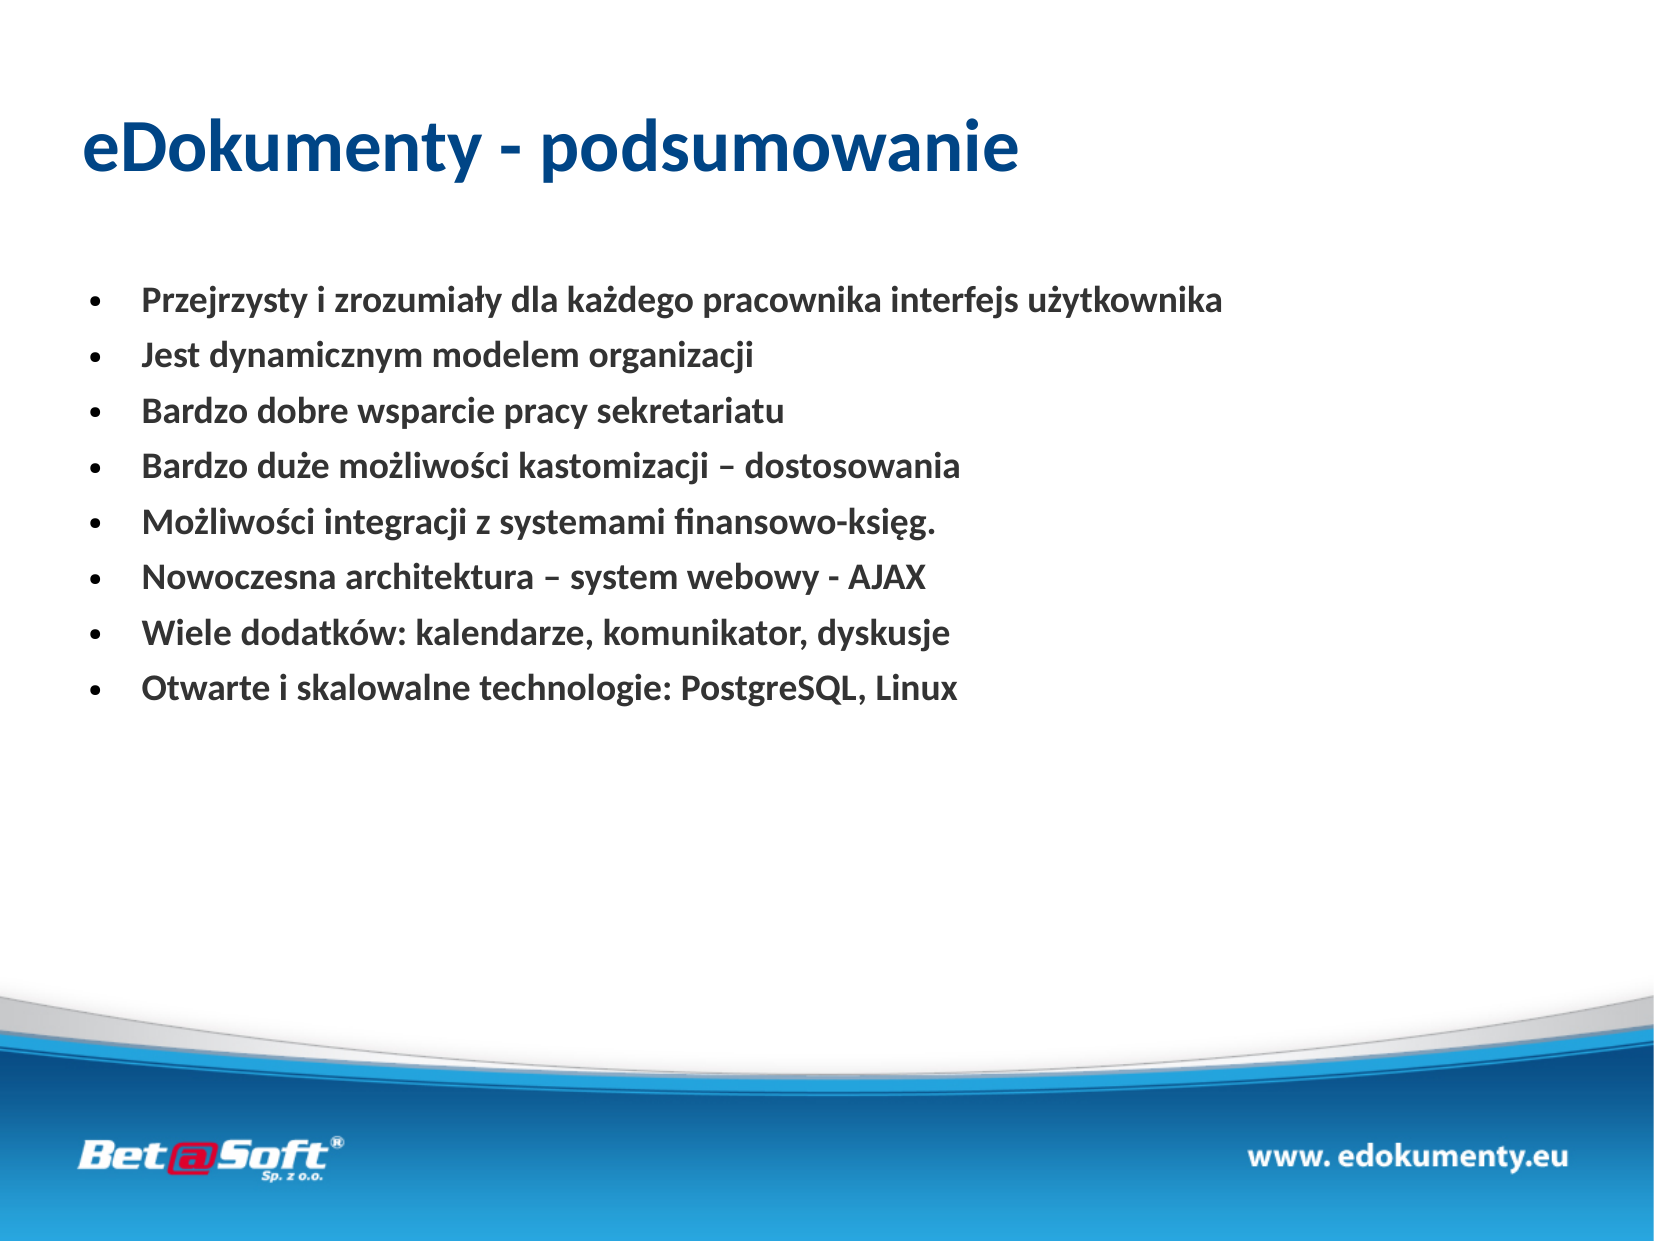

# eDokumenty - podsumowanie
Przejrzysty i zrozumiały dla każdego pracownika interfejs użytkownika
Jest dynamicznym modelem organizacji
Bardzo dobre wsparcie pracy sekretariatu
Bardzo duże możliwości kastomizacji – dostosowania
Możliwości integracji z systemami finansowo-księg.
Nowoczesna architektura – system webowy - AJAX
Wiele dodatków: kalendarze, komunikator, dyskusje
Otwarte i skalowalne technologie: PostgreSQL, Linux